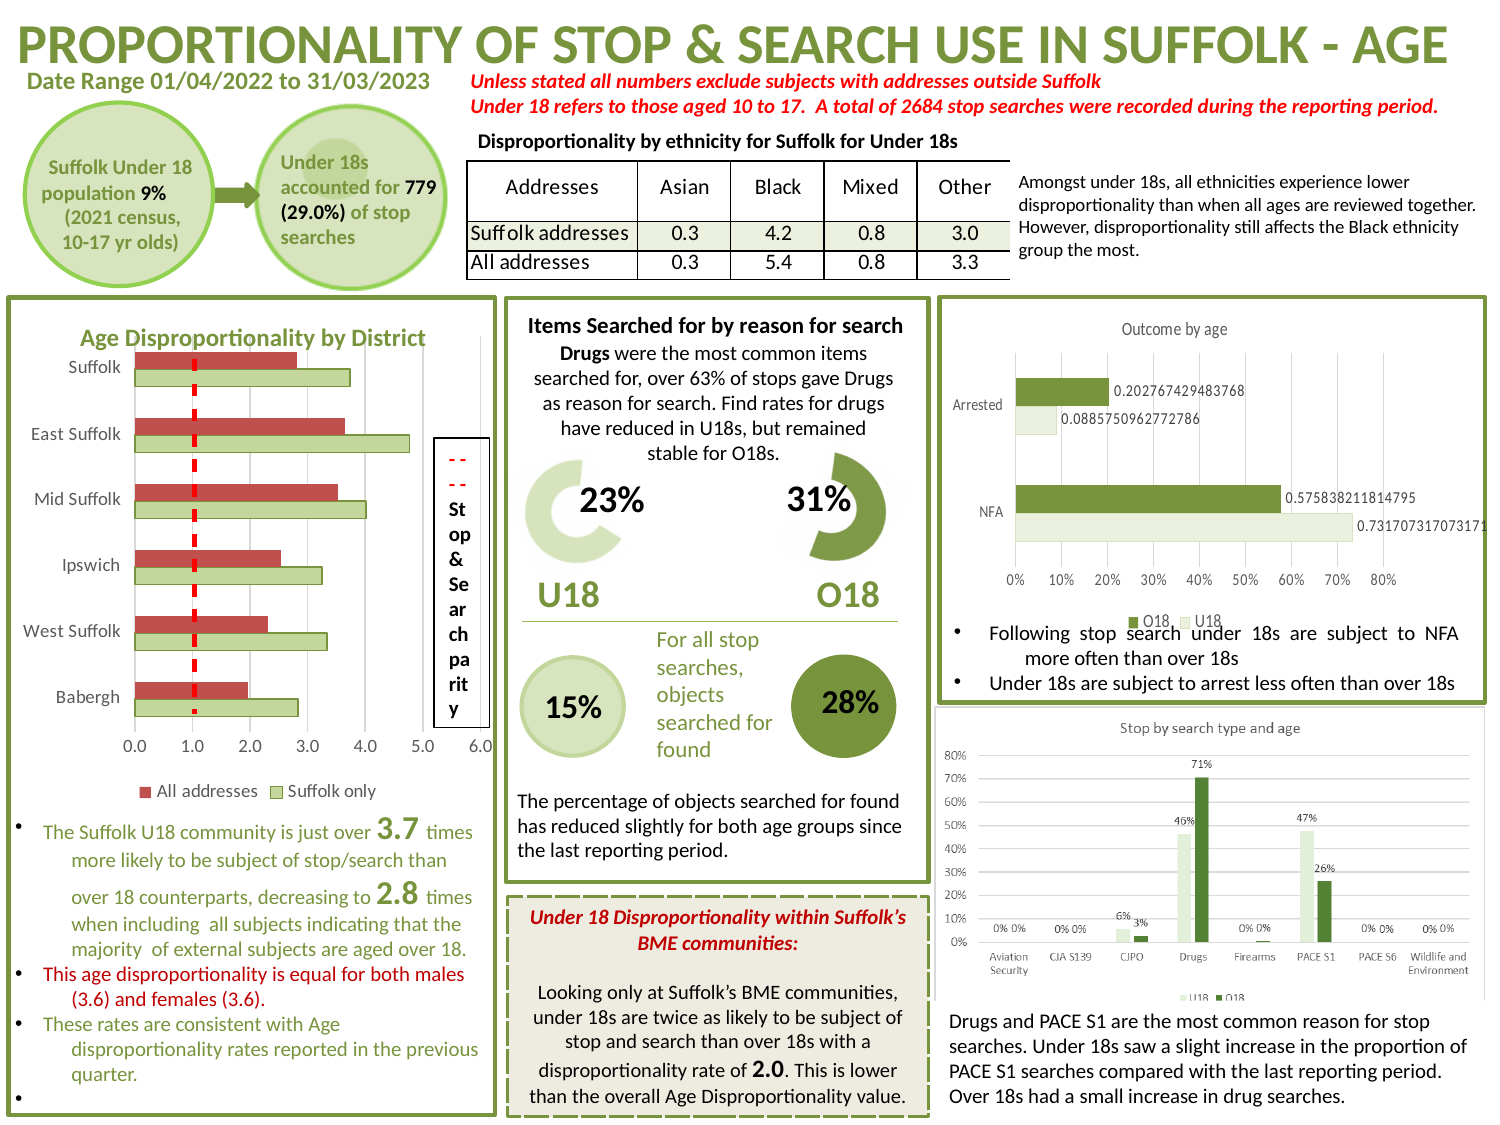

PROPORTIONALITY OF STOP & SEARCH USE IN SUFFOLK - AGE
Date Range 01/04/2022 to 31/03/2023
Unless stated all numbers exclude subjects with addresses outside Suffolk
Under 18 refers to those aged 10 to 17. A total of 2684 stop searches were recorded during the reporting period.
Under 18s accounted for 779 (29.0%) of stop searches
Suffolk Under 18 population 9% (2021 census,
10-17 yr olds)
Disproportionality by ethnicity for Suffolk for Under 18s
Amongst under 18s, all ethnicities experience lower disproportionality than when all ages are reviewed together. However, disproportionality still affects the Black ethnicity group the most.
### Chart: Outcome by age
| Category | U18 | O18 |
|---|---|---|
| NFA | 0.731707317073171 | 0.575838211814795 |
| Arrested | 0.0885750962772786 | 0.202767429483768 |Items Searched for by reason for search
Drugs were the most common items searched for, over 63% of stops gave Drugs as reason for search. Find rates for drugs have reduced in U18s, but remained stable for O18s.
31%
23%
O18
U18
Age Disproportionality by District
### Chart
| Category | Suffolk only | All addresses |
|---|---|---|
| Babergh | 2.83595988538682 | 1.9658892737839 |
| West Suffolk | 3.34153247025234 | 2.30507181022765 |
| Ipswich | 3.25435528872293 | 2.53049651510324 |
| Mid Suffolk | 4.01343863448188 | 3.53094874399772 |
| East Suffolk | 4.76743613916101 | 3.64804473643369 |
| Suffolk | 3.73931474980632 | 2.80939862441949 |- - - -Stop & Search parity
Following stop search under 18s are subject to NFA more often than over 18s
Under 18s are subject to arrest less often than over 18s
For all stop searches, objects searched for found
28%
15%
The percentage of objects searched for found has reduced slightly for both age groups since the last reporting period.
The Suffolk U18 community is just over 3.7 times more likely to be subject of stop/search than over 18 counterparts, decreasing to 2.8 times when including all subjects indicating that the majority of external subjects are aged over 18.
This age disproportionality is equal for both males (3.6) and females (3.6).
These rates are consistent with Age disproportionality rates reported in the previous quarter.
Under 18 Disproportionality within Suffolk’s BME communities:
Looking only at Suffolk’s BME communities, under 18s are twice as likely to be subject of stop and search than over 18s with a disproportionality rate of 2.0. This is lower than the overall Age Disproportionality value.
Drugs and PACE S1 are the most common reason for stop searches. Under 18s saw a slight increase in the proportion of PACE S1 searches compared with the last reporting period. Over 18s had a small increase in drug searches.